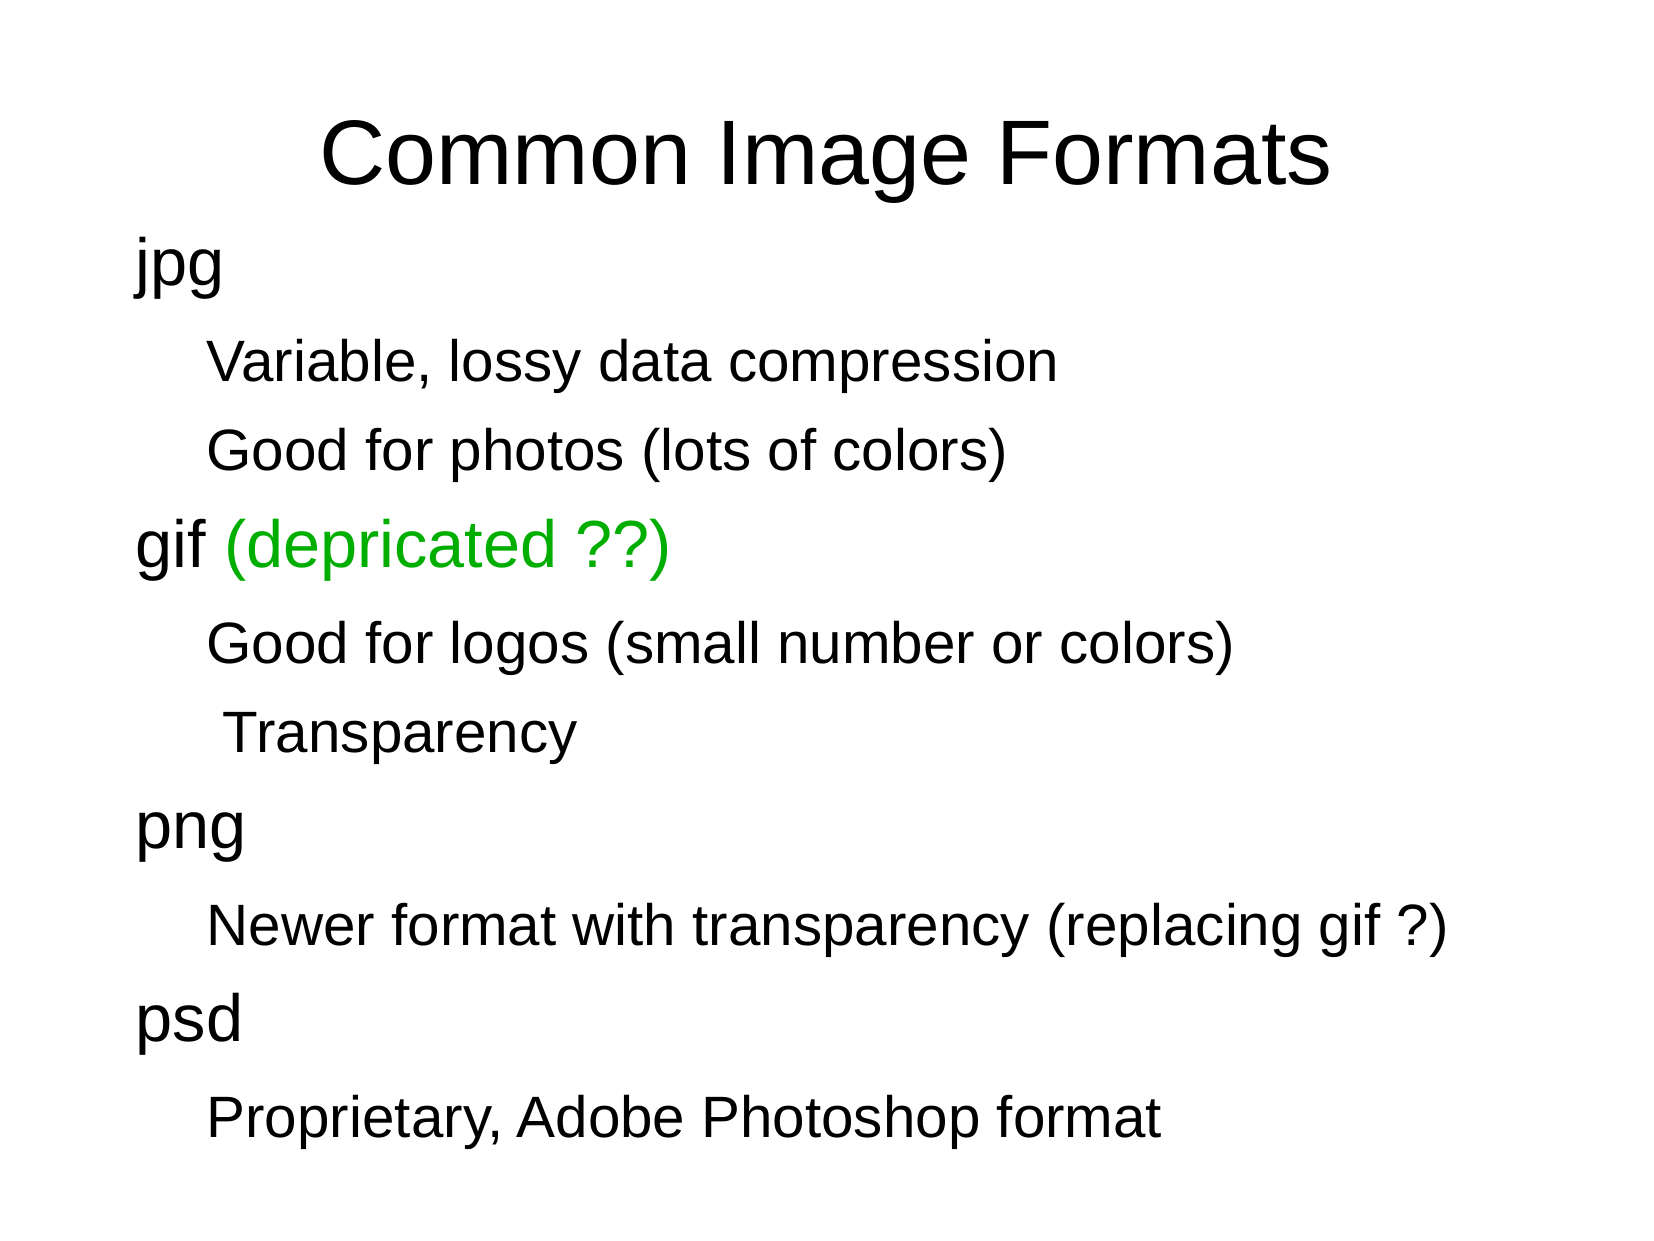

# Common Image Formats
jpg
Variable, lossy data compression
Good for photos (lots of colors)
gif (depricated ??)
Good for logos (small number or colors)
 Transparency
png
Newer format with transparency (replacing gif ?)
psd
Proprietary, Adobe Photoshop format